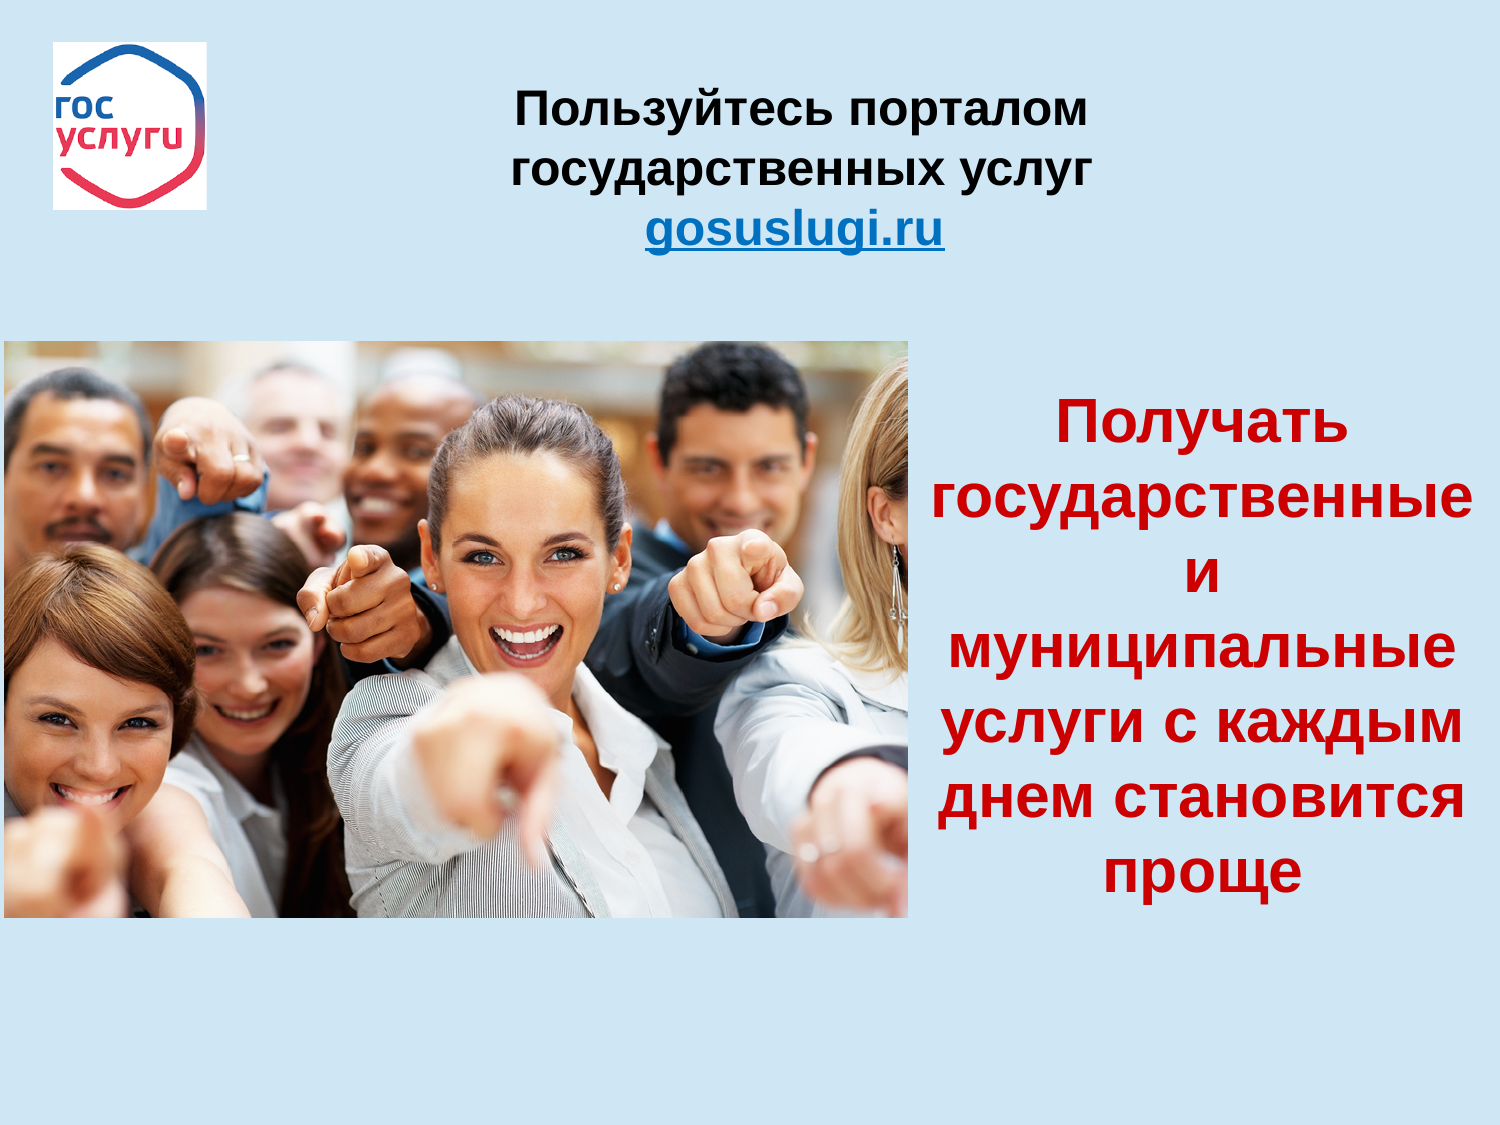

Пользуйтесь порталом государственных услуг
gosuslugi.ru
Получать государственные и муниципальные услуги с каждым днем становится проще